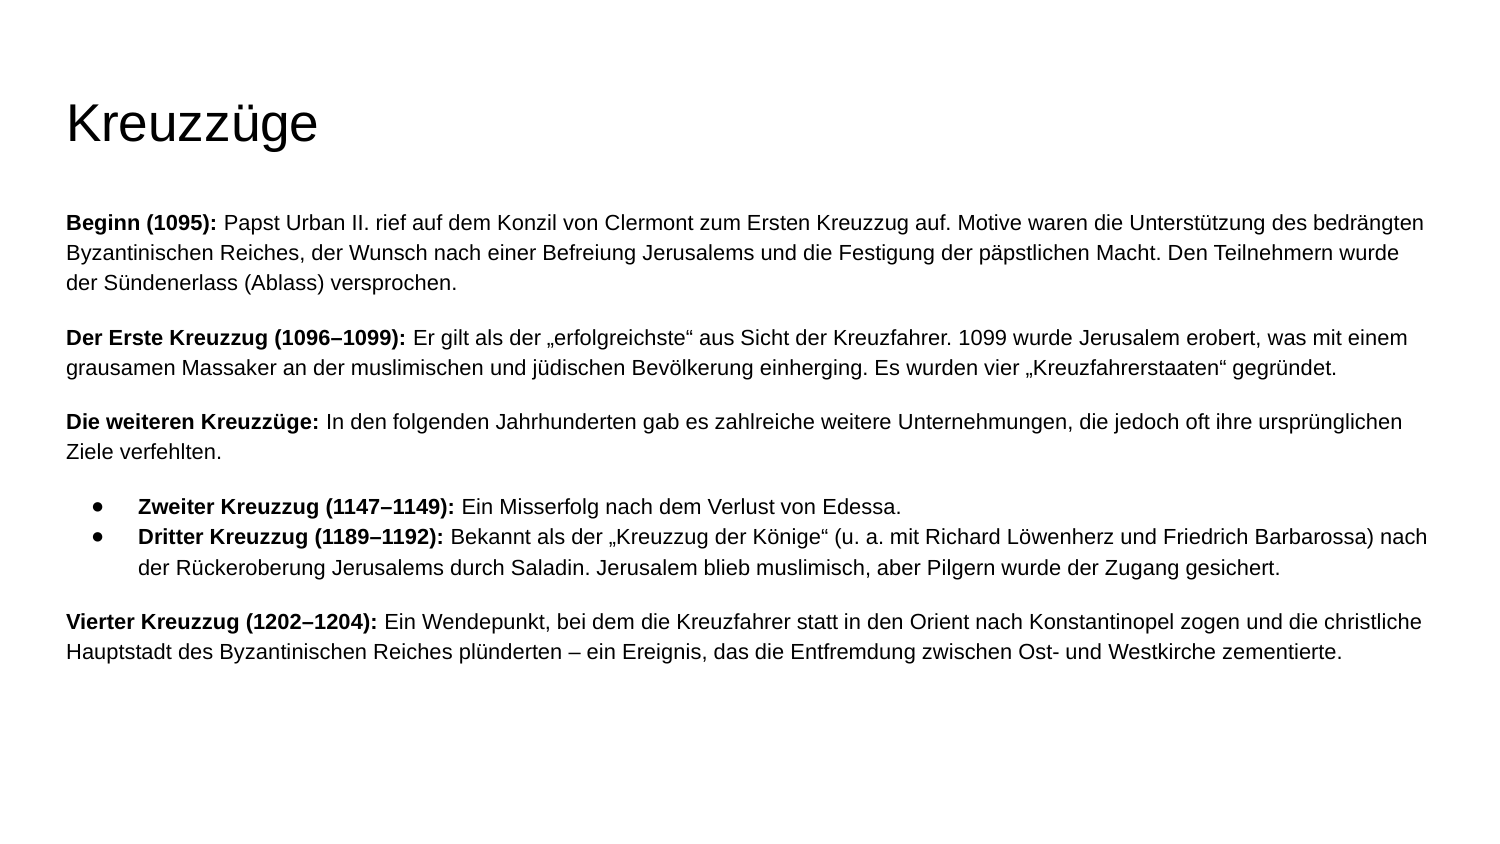

# Kreuzzüge
Beginn (1095): Papst Urban II. rief auf dem Konzil von Clermont zum Ersten Kreuzzug auf. Motive waren die Unterstützung des bedrängten Byzantinischen Reiches, der Wunsch nach einer Befreiung Jerusalems und die Festigung der päpstlichen Macht. Den Teilnehmern wurde der Sündenerlass (Ablass) versprochen.
Der Erste Kreuzzug (1096–1099): Er gilt als der „erfolgreichste“ aus Sicht der Kreuzfahrer. 1099 wurde Jerusalem erobert, was mit einem grausamen Massaker an der muslimischen und jüdischen Bevölkerung einherging. Es wurden vier „Kreuzfahrerstaaten“ gegründet.
Die weiteren Kreuzzüge: In den folgenden Jahrhunderten gab es zahlreiche weitere Unternehmungen, die jedoch oft ihre ursprünglichen Ziele verfehlten.
Zweiter Kreuzzug (1147–1149): Ein Misserfolg nach dem Verlust von Edessa.
Dritter Kreuzzug (1189–1192): Bekannt als der „Kreuzzug der Könige“ (u. a. mit Richard Löwenherz und Friedrich Barbarossa) nach der Rückeroberung Jerusalems durch Saladin. Jerusalem blieb muslimisch, aber Pilgern wurde der Zugang gesichert.
Vierter Kreuzzug (1202–1204): Ein Wendepunkt, bei dem die Kreuzfahrer statt in den Orient nach Konstantinopel zogen und die christliche Hauptstadt des Byzantinischen Reiches plünderten – ein Ereignis, das die Entfremdung zwischen Ost- und Westkirche zementierte.